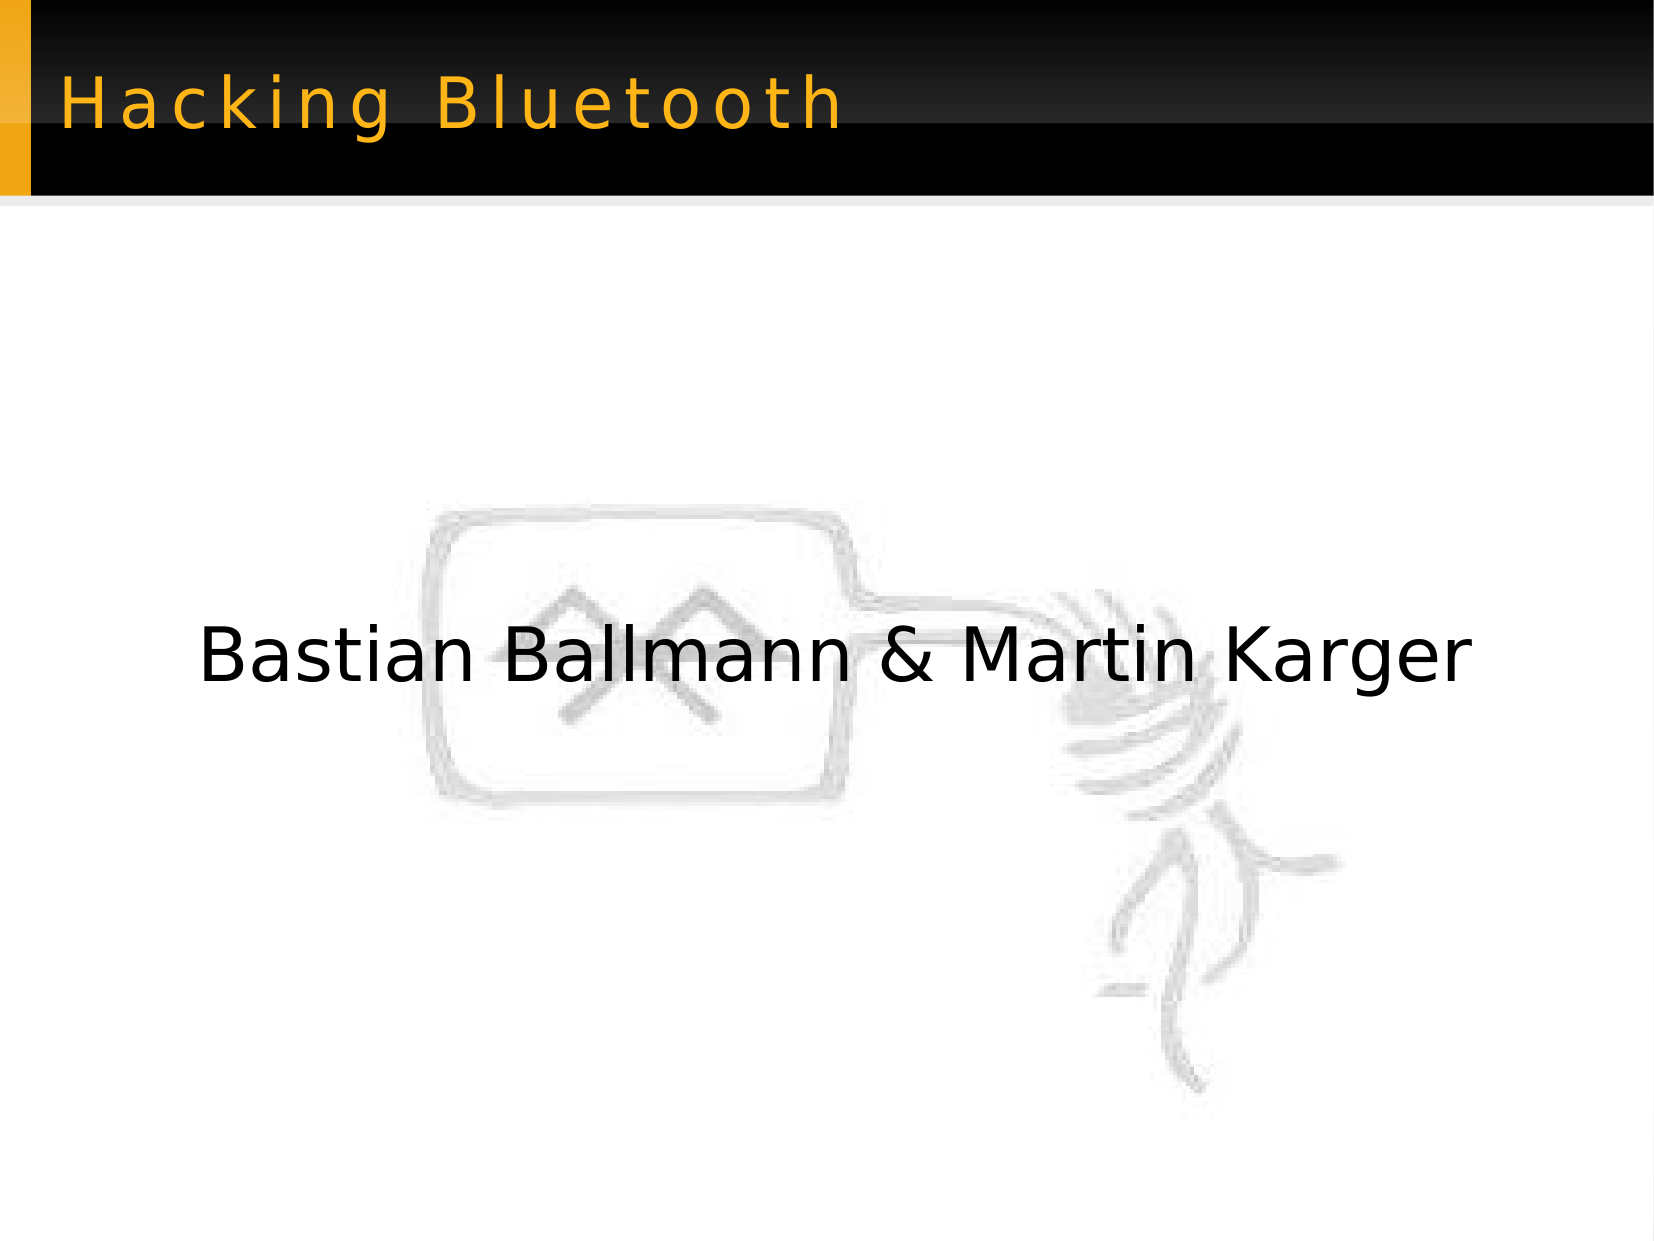

# Hacking Bluetooth
Bastian Ballmann & Martin Karger